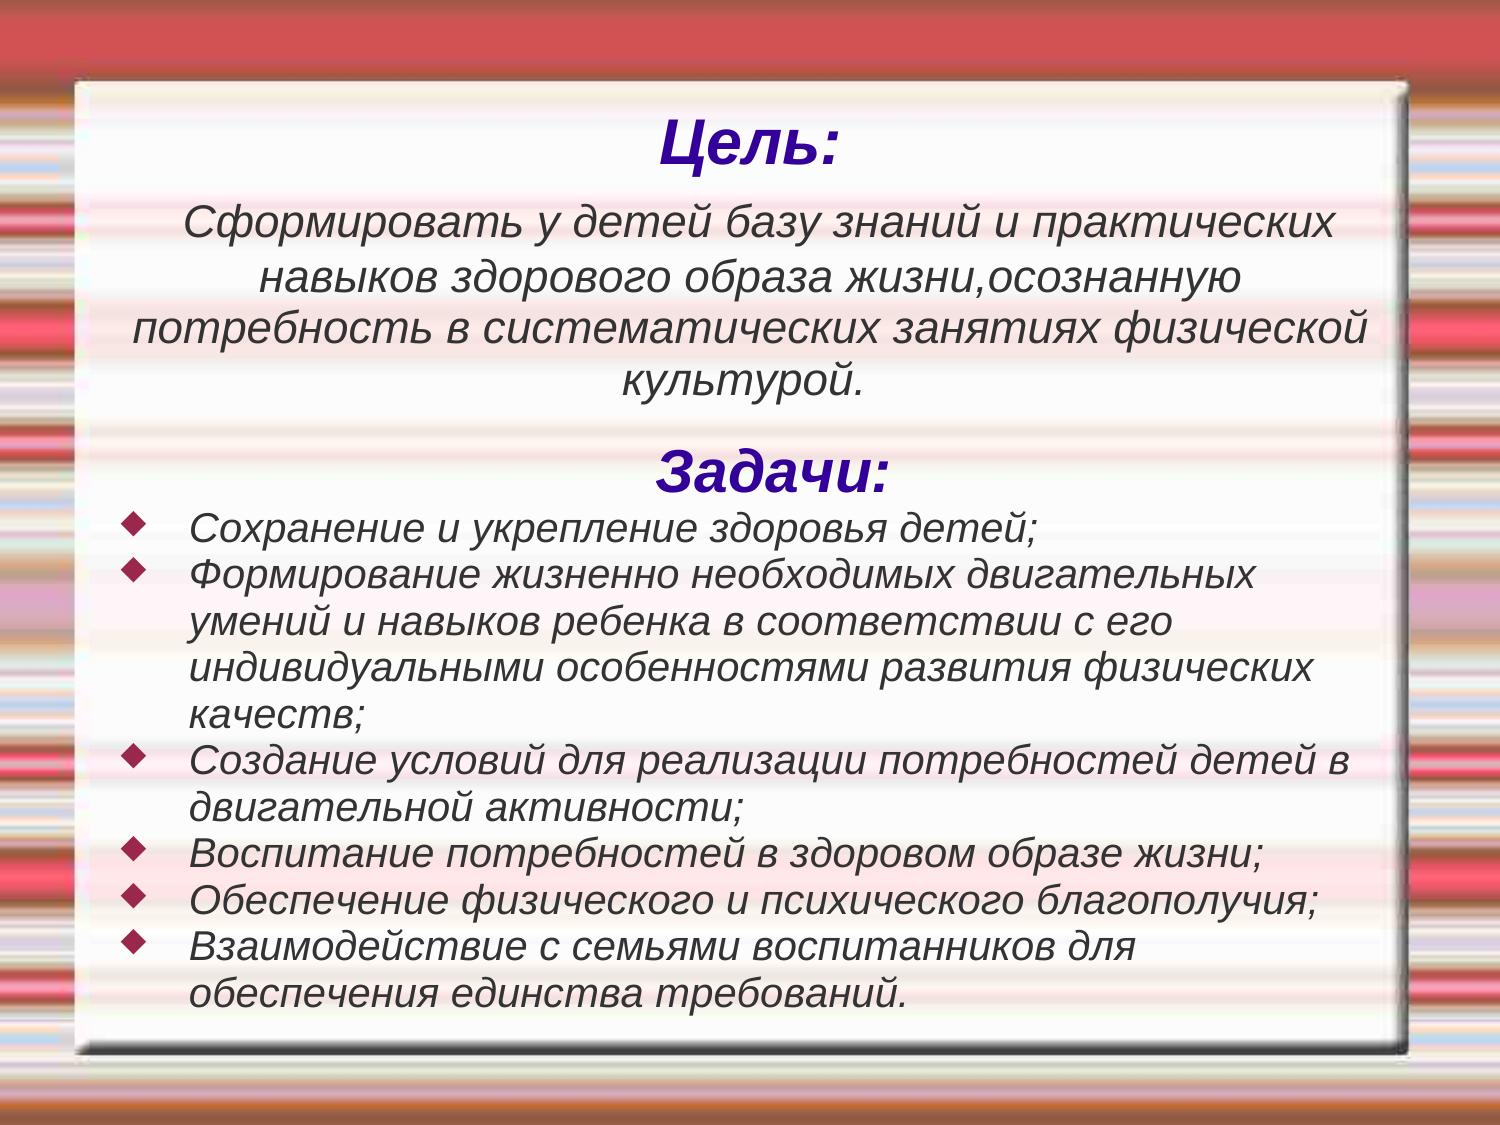

# Цель: Сформировать у детей базу знаний и практических навыков здорового образа жизни,осознанную потребность в систематических занятиях физической культурой.
Задачи:
Сохранение и укрепление здоровья детей;
Формирование жизненно необходимых двигательных умений и навыков ребенка в соответствии с его индивидуальными особенностями развития физических качеств;
Создание условий для реализации потребностей детей в двигательной активности;
Воспитание потребностей в здоровом образе жизни;
Обеспечение физического и психического благополучия;
Взаимодействие с семьями воспитанников для обеспечения единства требований.